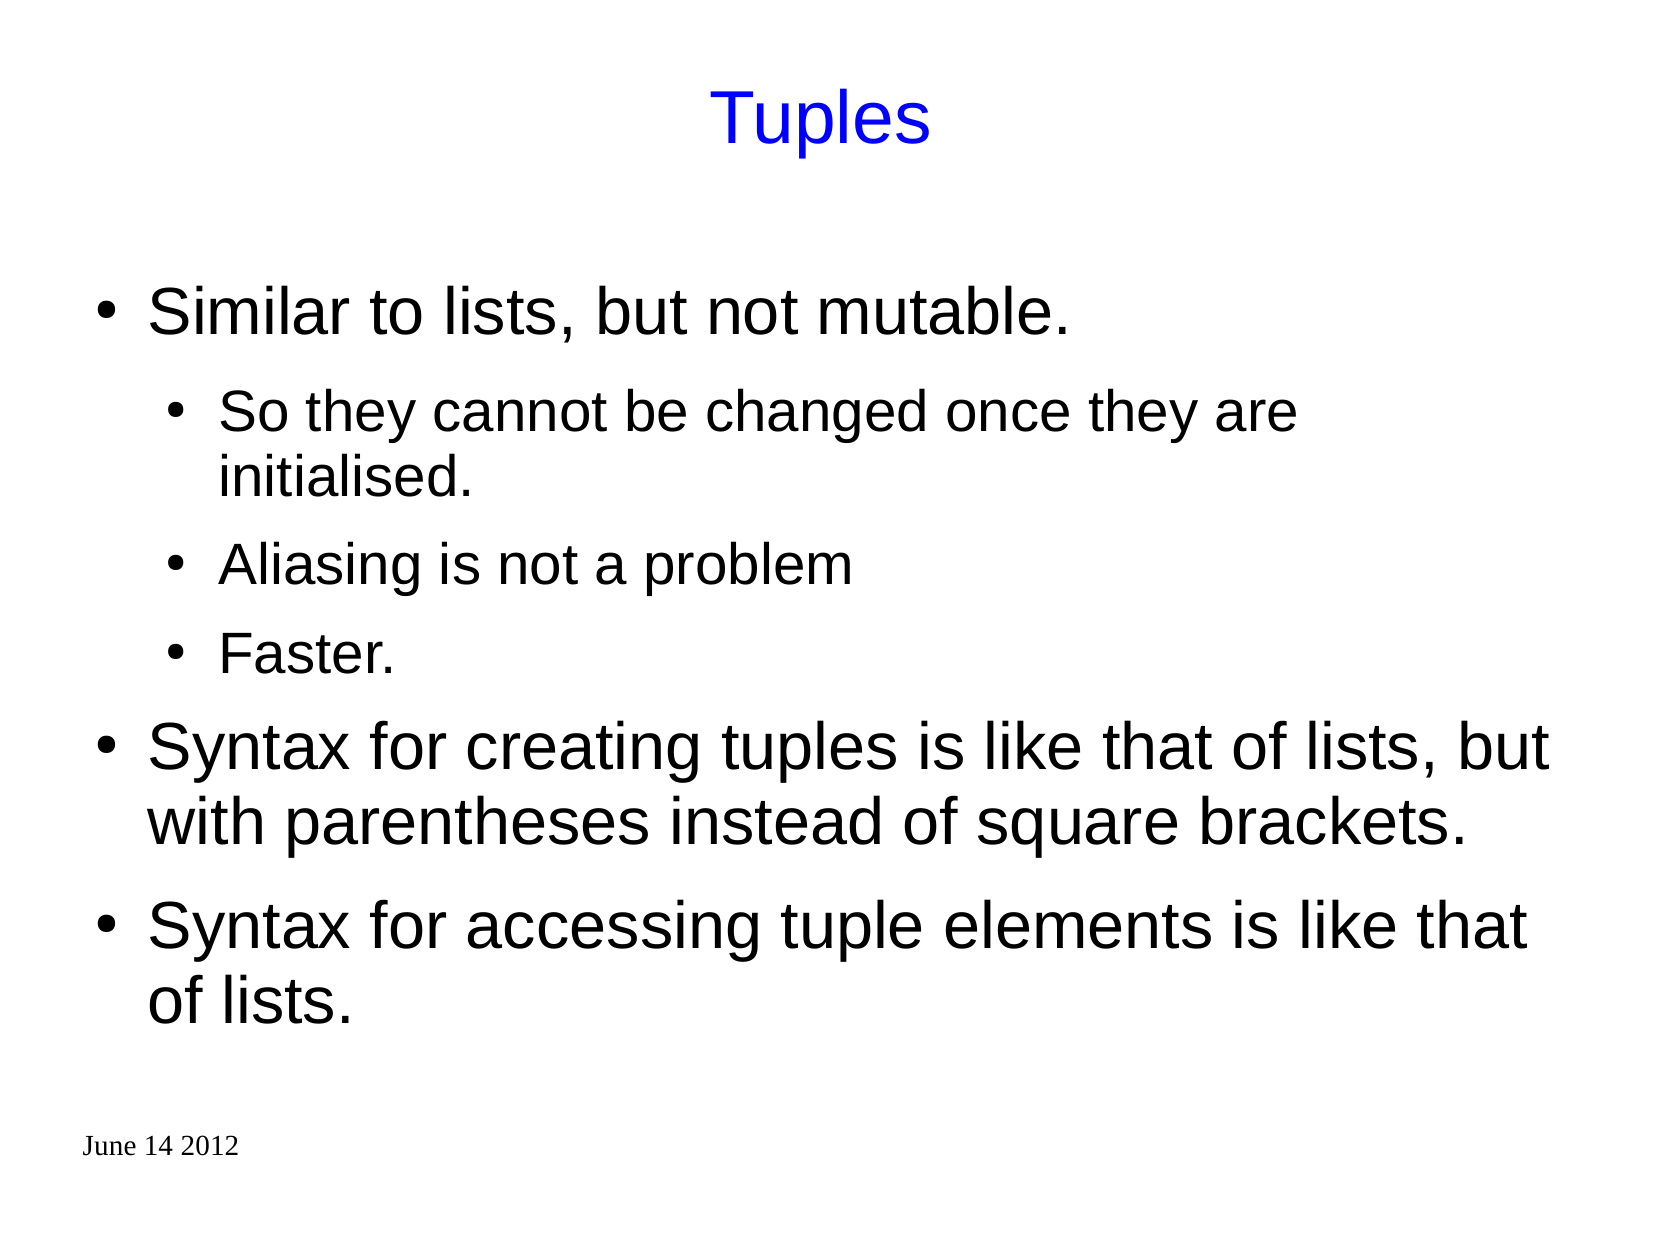

# Tuples
Similar to lists, but not mutable.
So they cannot be changed once they are initialised.
Aliasing is not a problem
Faster.
Syntax for creating tuples is like that of lists, but with parentheses instead of square brackets.
Syntax for accessing tuple elements is like that of lists.
June 14 2012